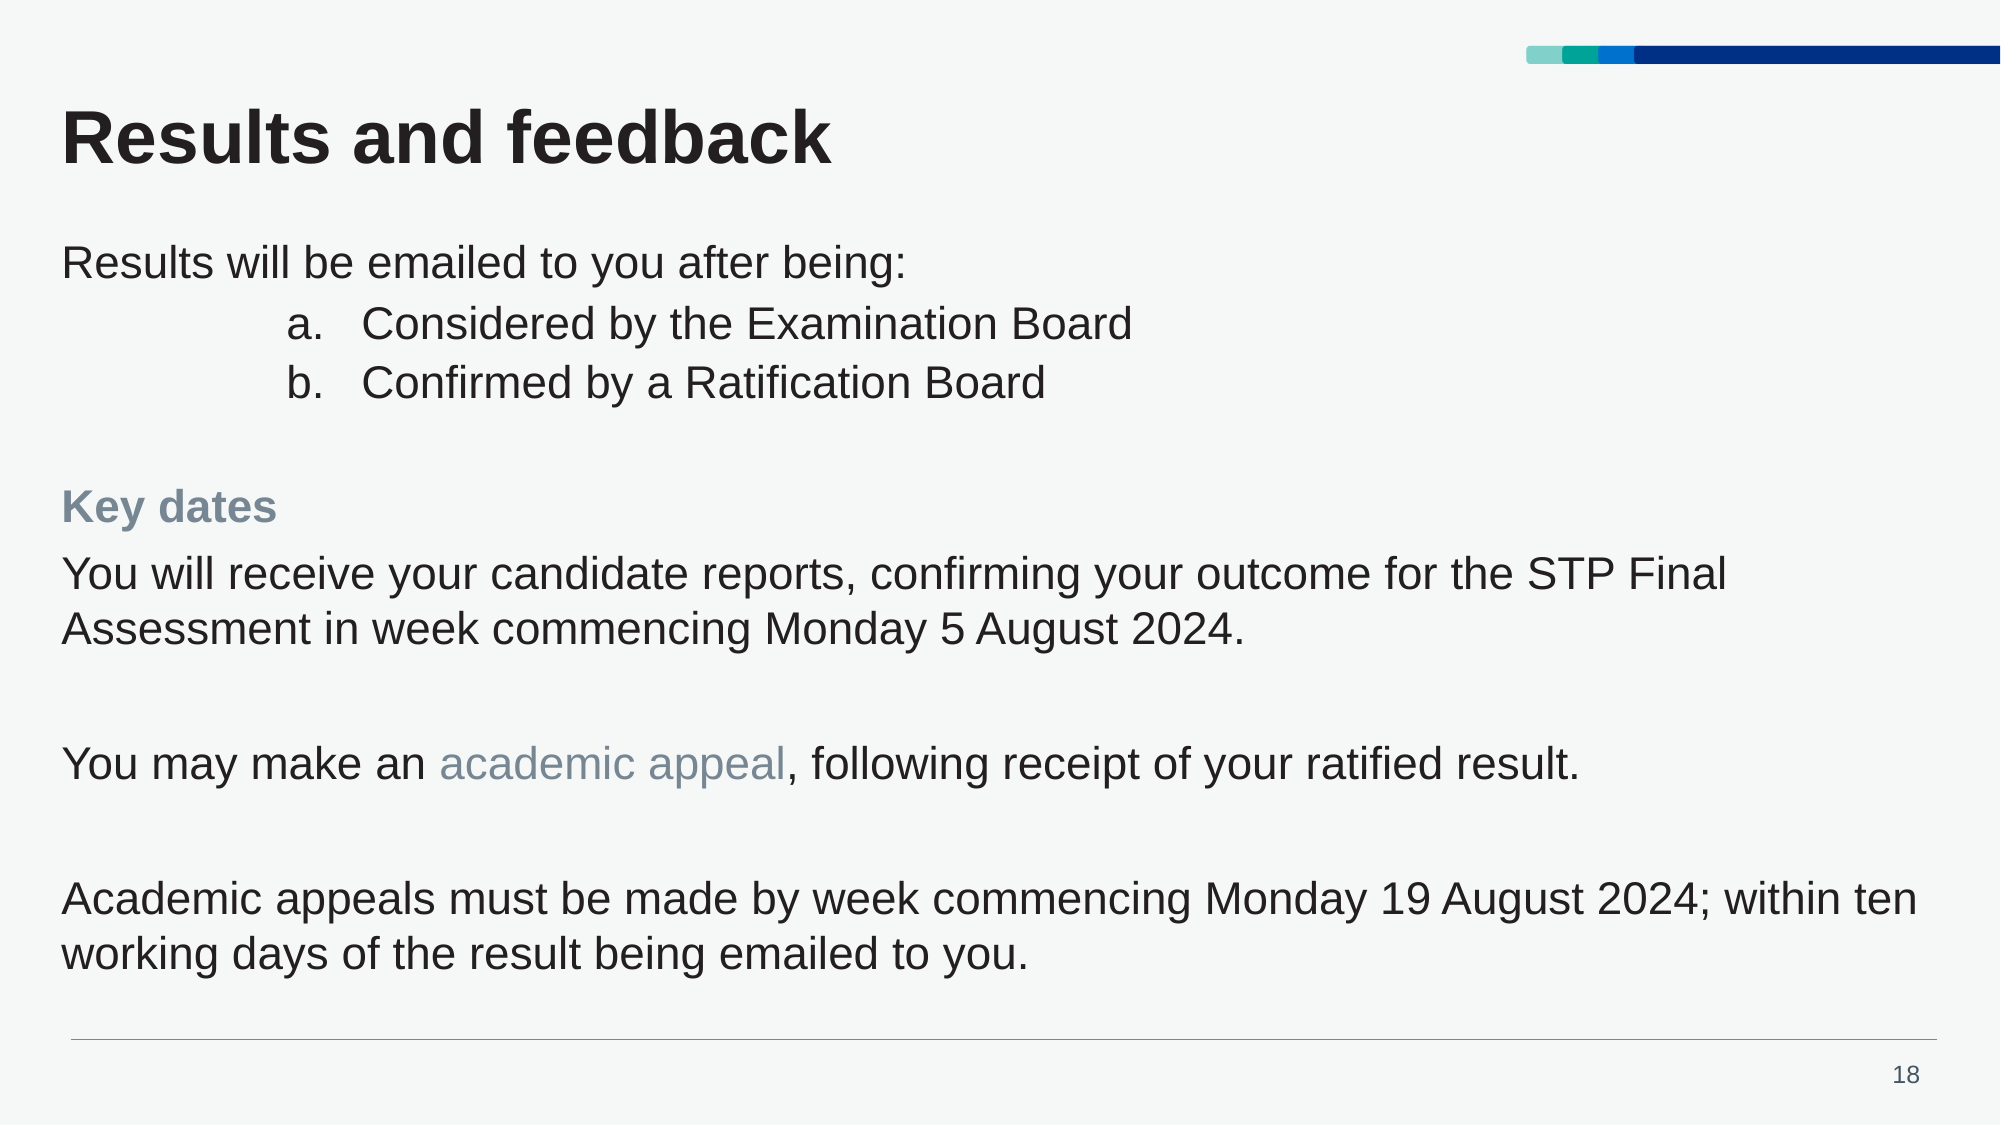

# Results and feedback
Results will be emailed to you after being:
Considered by the Examination Board
Confirmed by a Ratification Board
Key dates
You will receive your candidate reports, confirming your outcome for the STP Final Assessment in week commencing Monday 5 August 2024.
You may make an academic appeal, following receipt of your ratified result.
Academic appeals must be made by week commencing Monday 19 August 2024; within ten working days of the result being emailed to you.